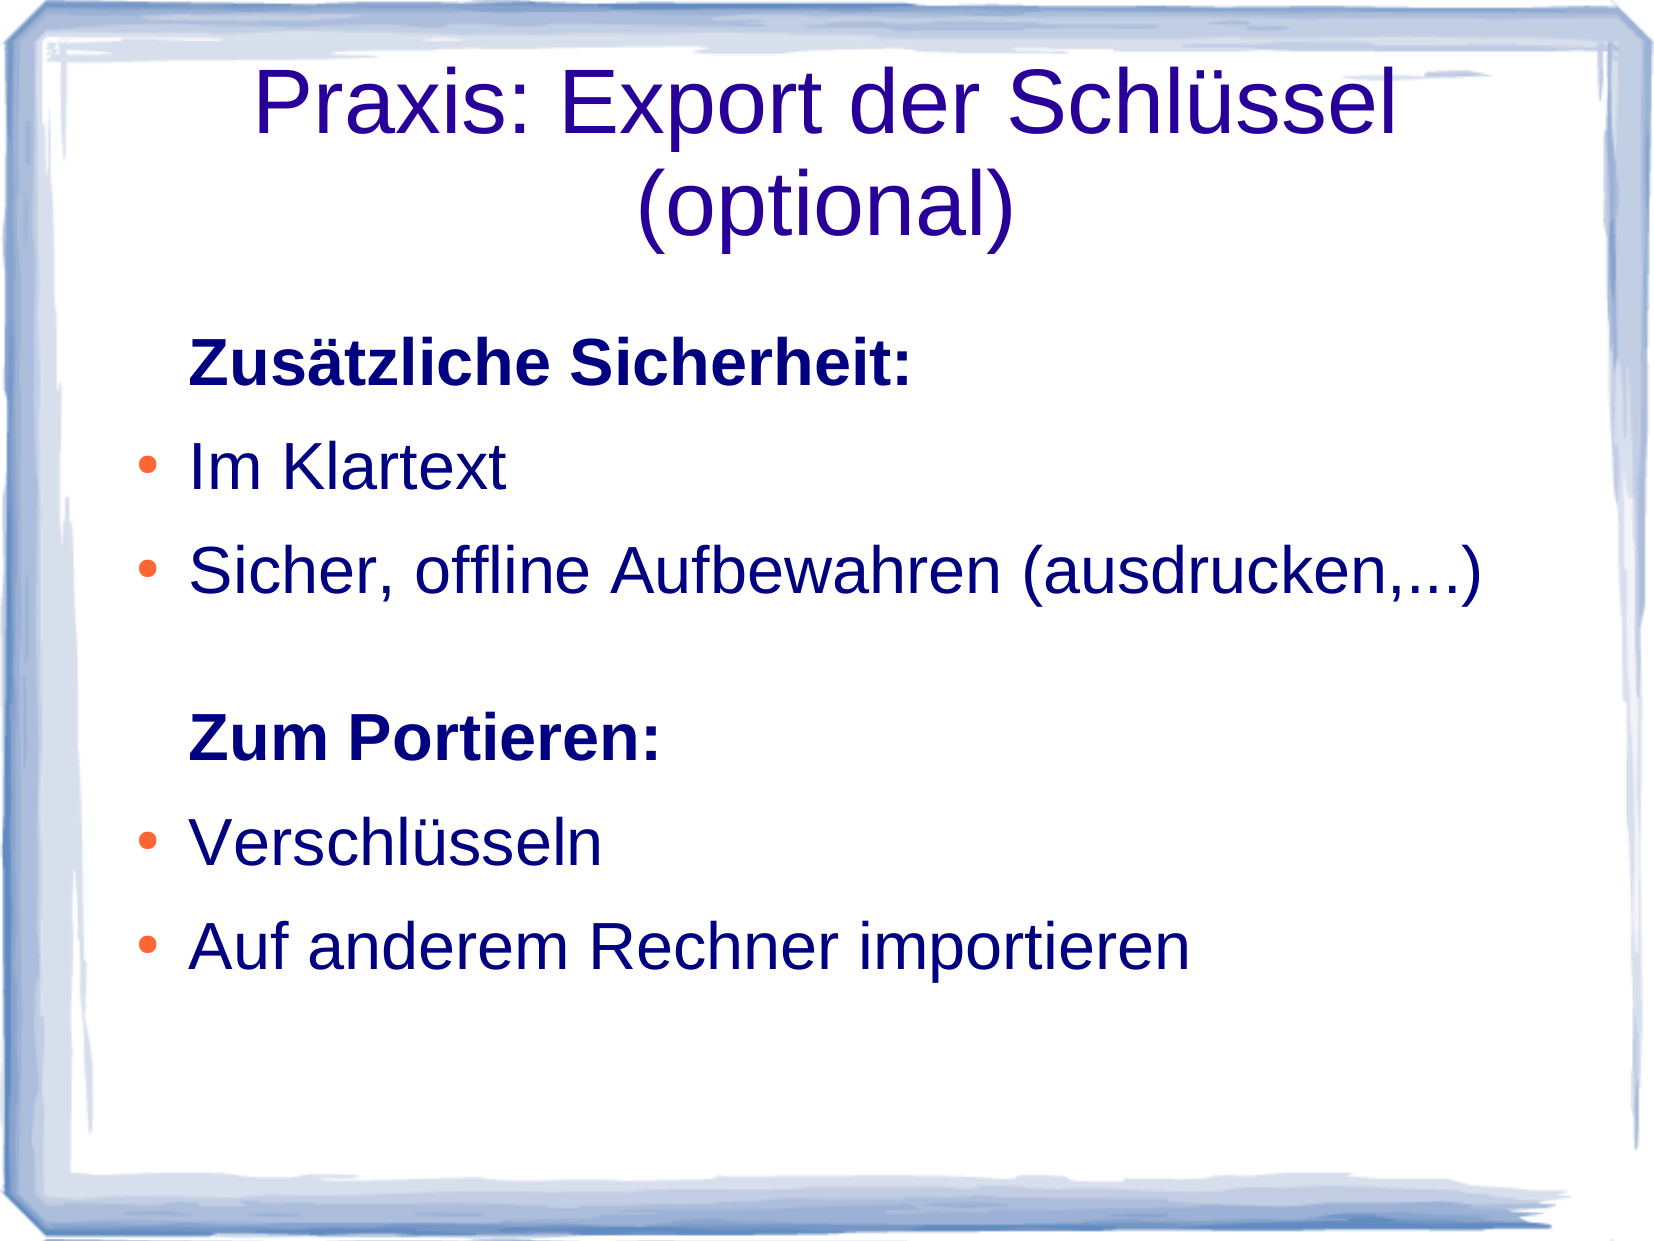

# Praxis: Export der Schlüssel (optional)
Zusätzliche Sicherheit:
Im Klartext
Sicher, offline Aufbewahren (ausdrucken,...)
Zum Portieren:
Verschlüsseln
Auf anderem Rechner importieren